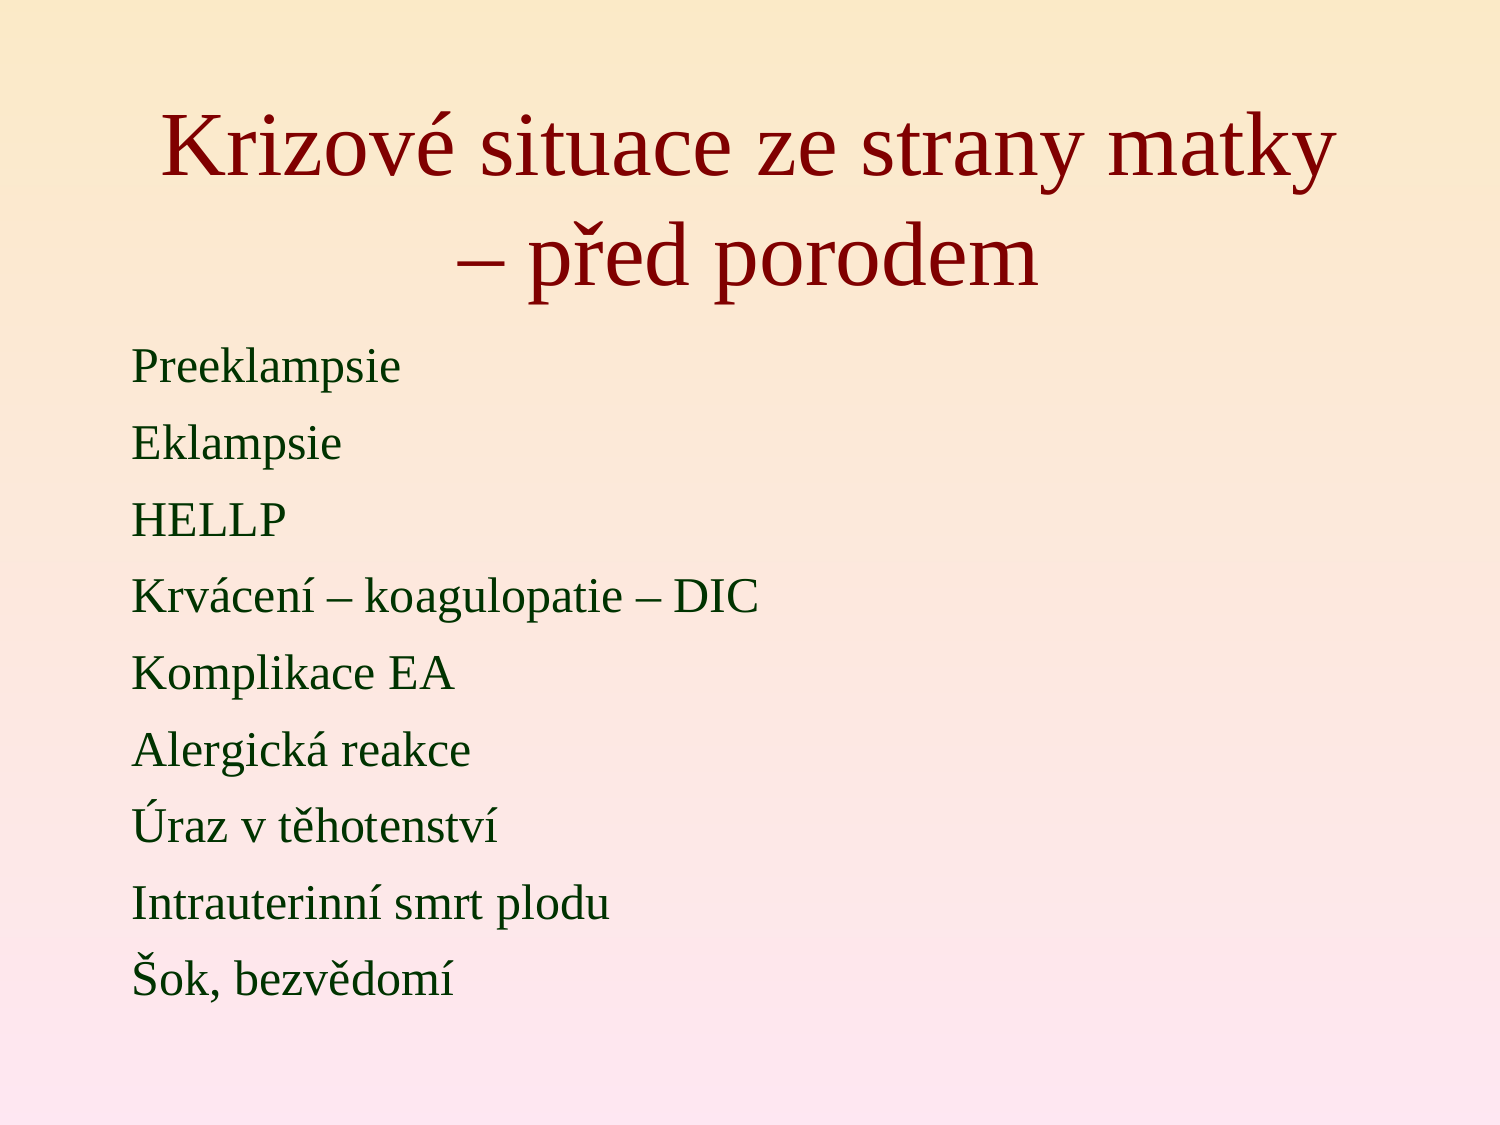

# Krizové situace ze strany matky – před porodem
Preeklampsie
Eklampsie
HELLP
Krvácení – koagulopatie – DIC
Komplikace EA
Alergická reakce
Úraz v těhotenství
Intrauterinní smrt plodu
Šok, bezvědomí